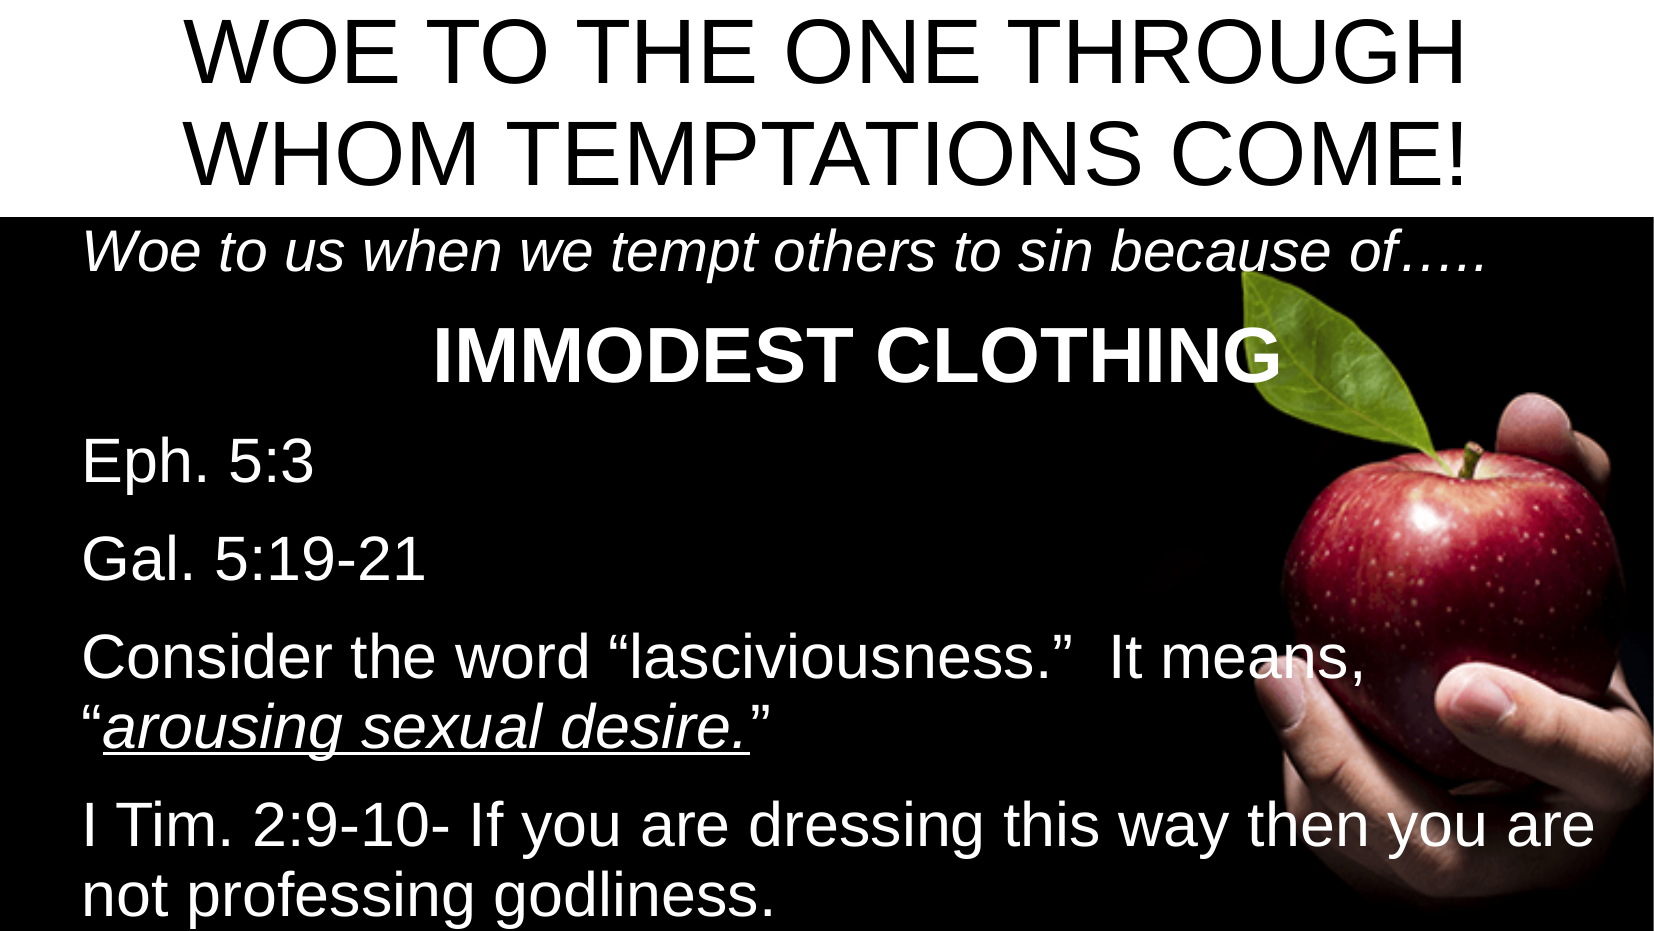

# WOE TO THE ONE THROUGH WHOM TEMPTATIONS COME!
Woe to us when we tempt others to sin because of…..
IMMODEST CLOTHING
Eph. 5:3
Gal. 5:19-21
Consider the word “lasciviousness.” It means, “arousing sexual desire.”
I Tim. 2:9-10- If you are dressing this way then you are not professing godliness.